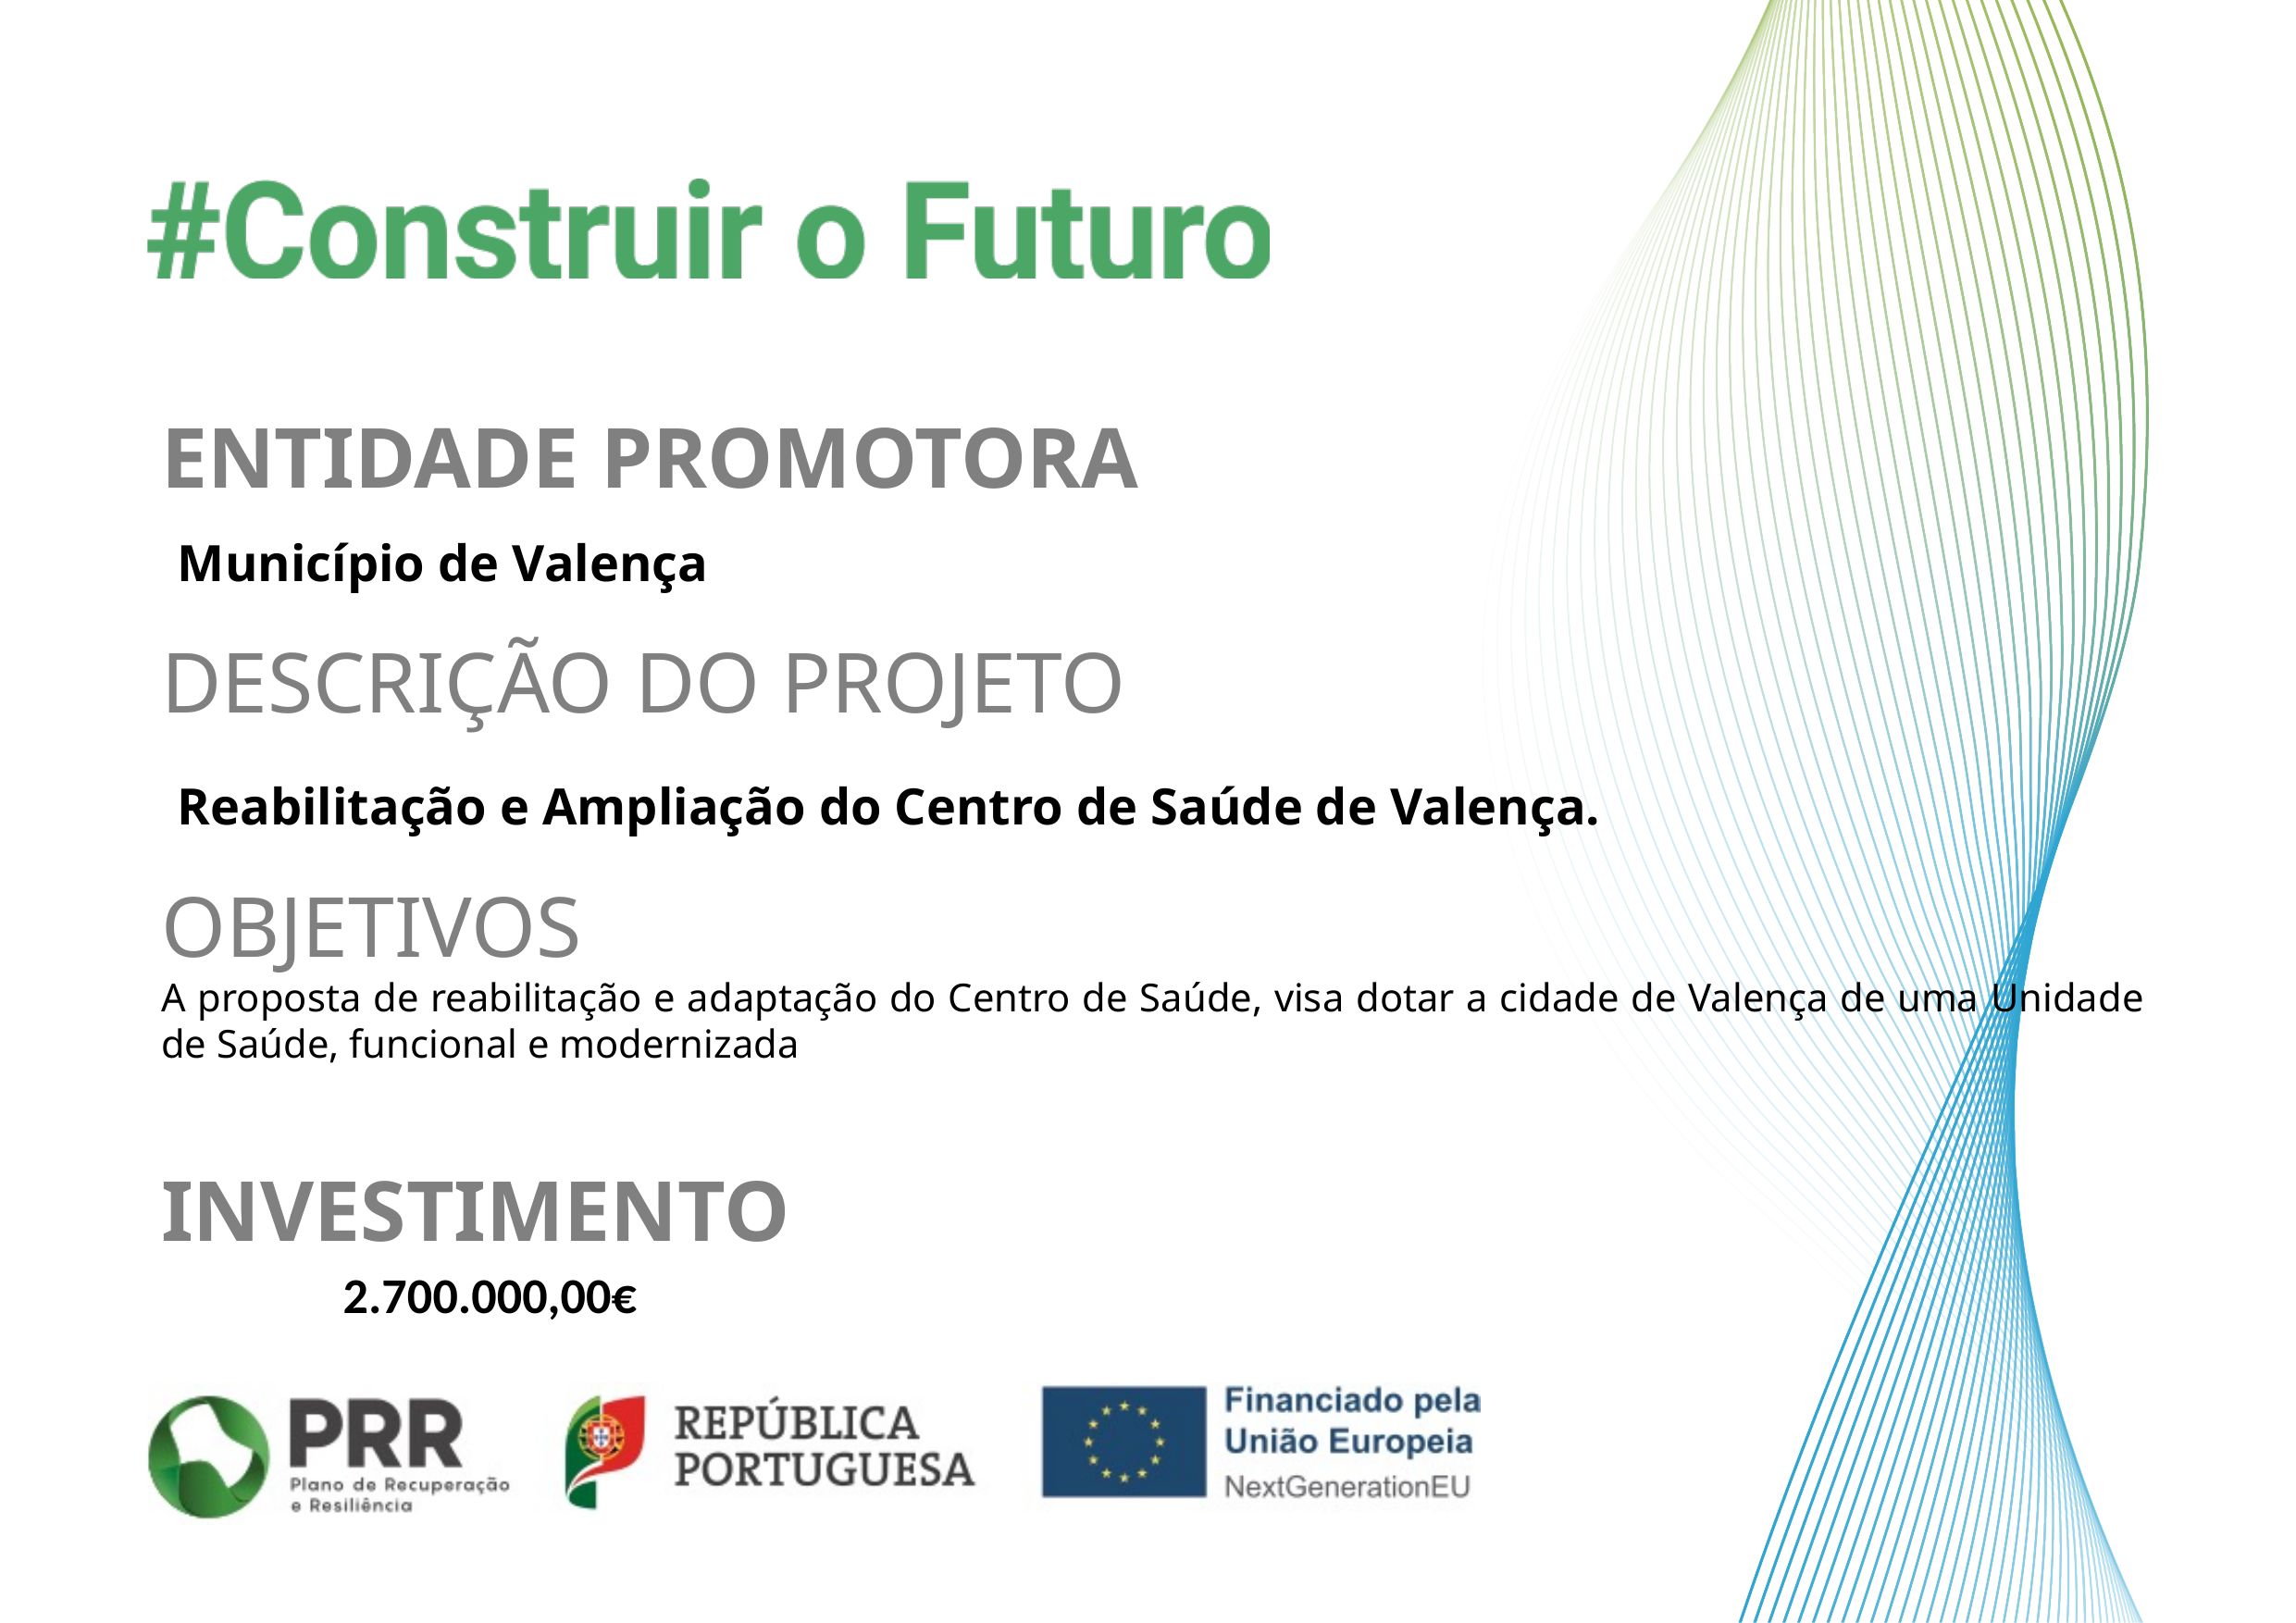

Para poder alterar o powerpoint, deverá usar a fonte “Roboto”, que pode ser descarregada nesta pasta.
ENTIDADE PROMOTORA
Município de Valença
DESCRIÇÃO DO PROJETO
Reabilitação e Ampliação do Centro de Saúde de Valença.
OBJETIVOS
A proposta de reabilitação e adaptação do Centro de Saúde, visa dotar a cidade de Valença de uma Unidade de Saúde, funcional e modernizada
INVESTIMENTO
 2.700.000,00€